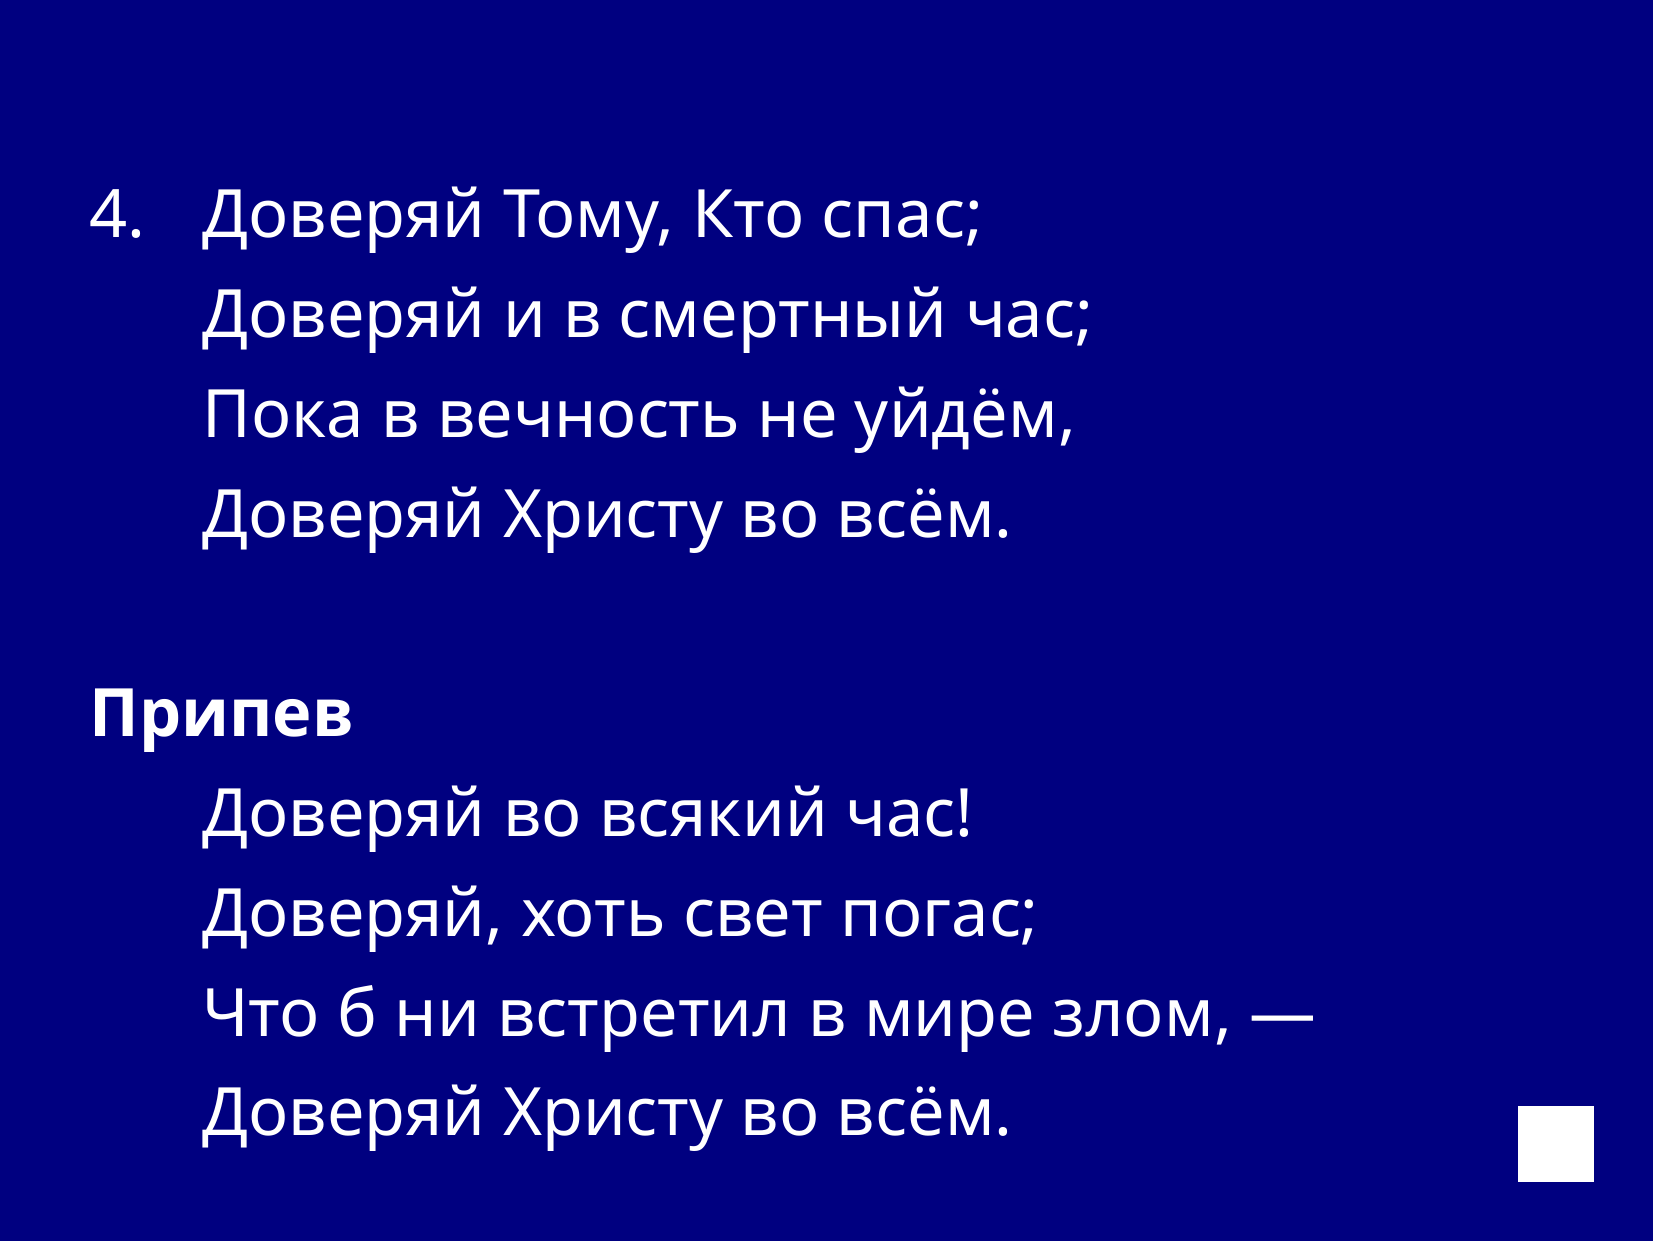

4.	Доверяй Тому, Кто спас;
	Доверяй и в смертный час;
	Пока в вечность не уйдём,
	Доверяй Христу во всём.
Припев
	Доверяй во всякий час!
	Доверяй, хоть свет погас;
	Что б ни встретил в мире злом, —
	Доверяй Христу во всём.